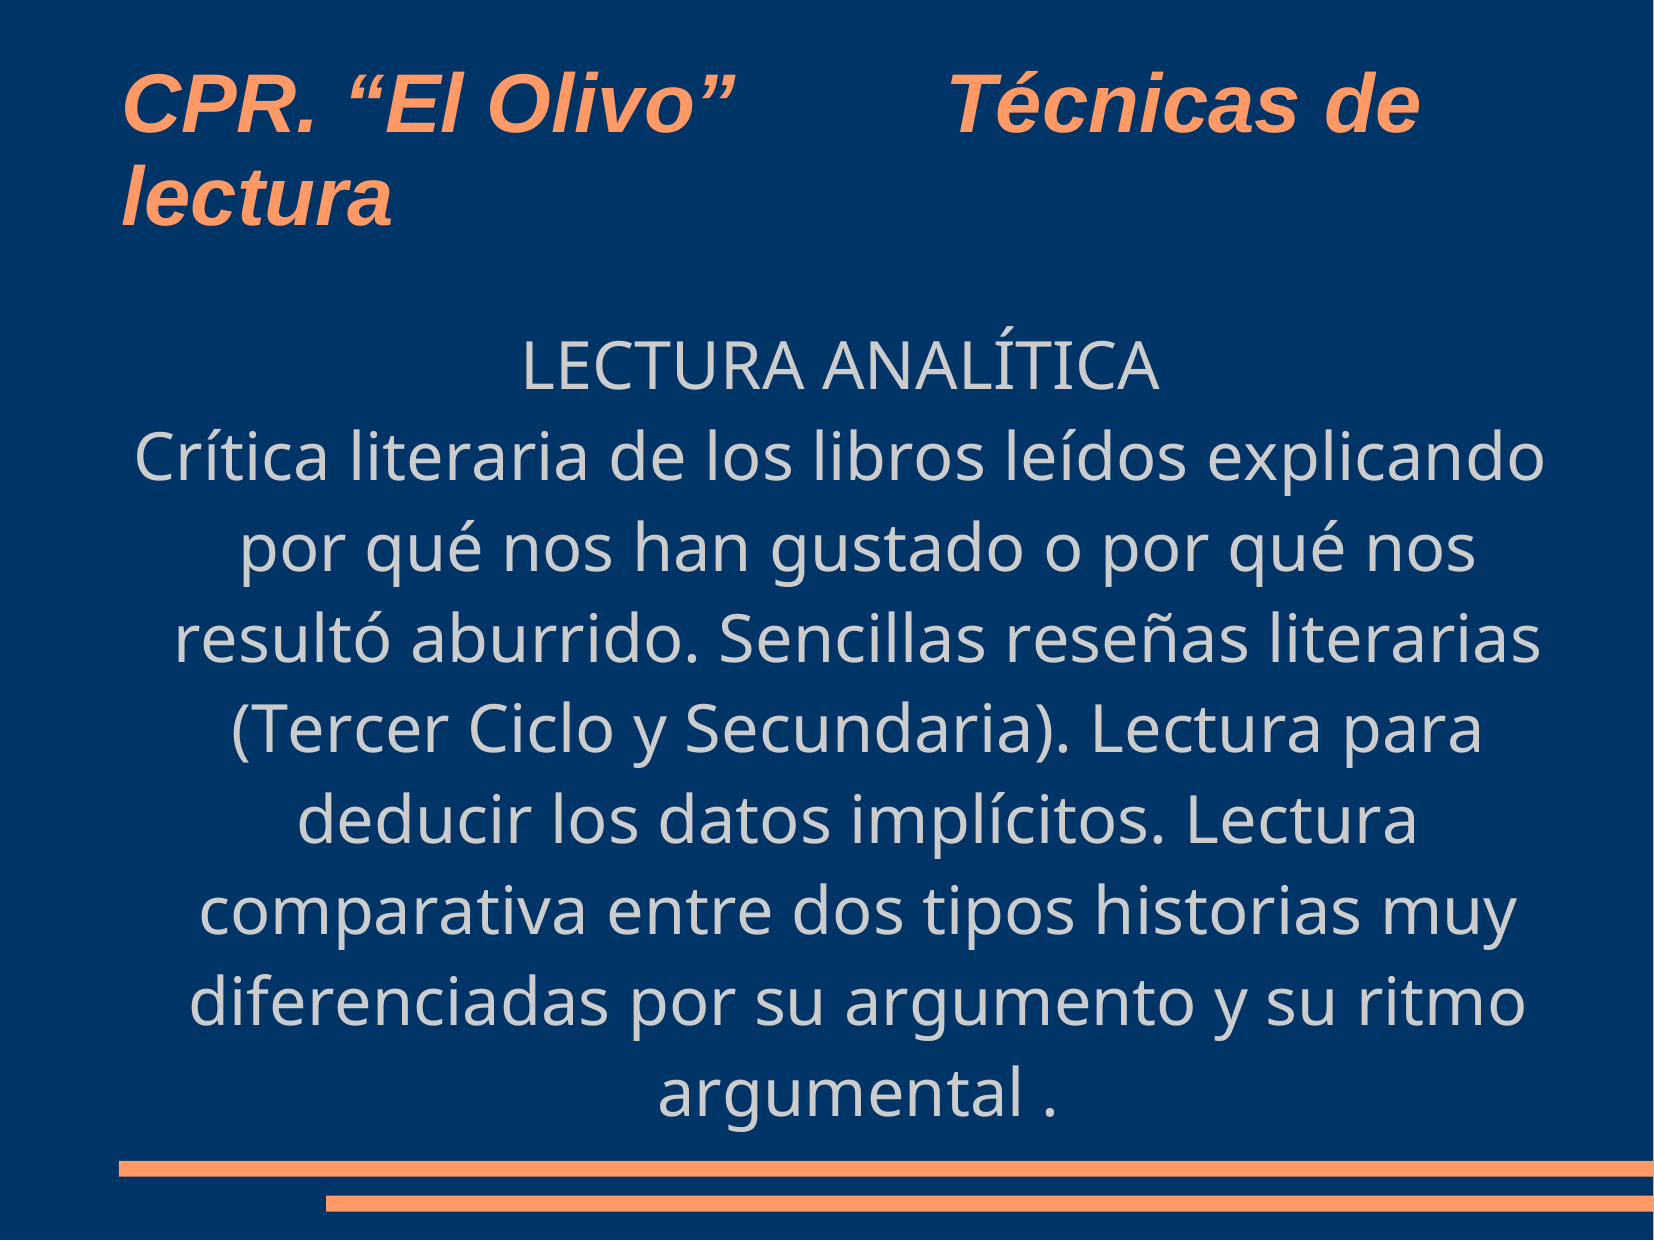

# CPR. “El Olivo” Técnicas de lectura
LECTURA ANALÍTICA
Crítica literaria de los libros leídos explicando por qué nos han gustado o por qué nos resultó aburrido. Sencillas reseñas literarias (Tercer Ciclo y Secundaria). Lectura para deducir los datos implícitos. Lectura comparativa entre dos tipos historias muy diferenciadas por su argumento y su ritmo argumental .